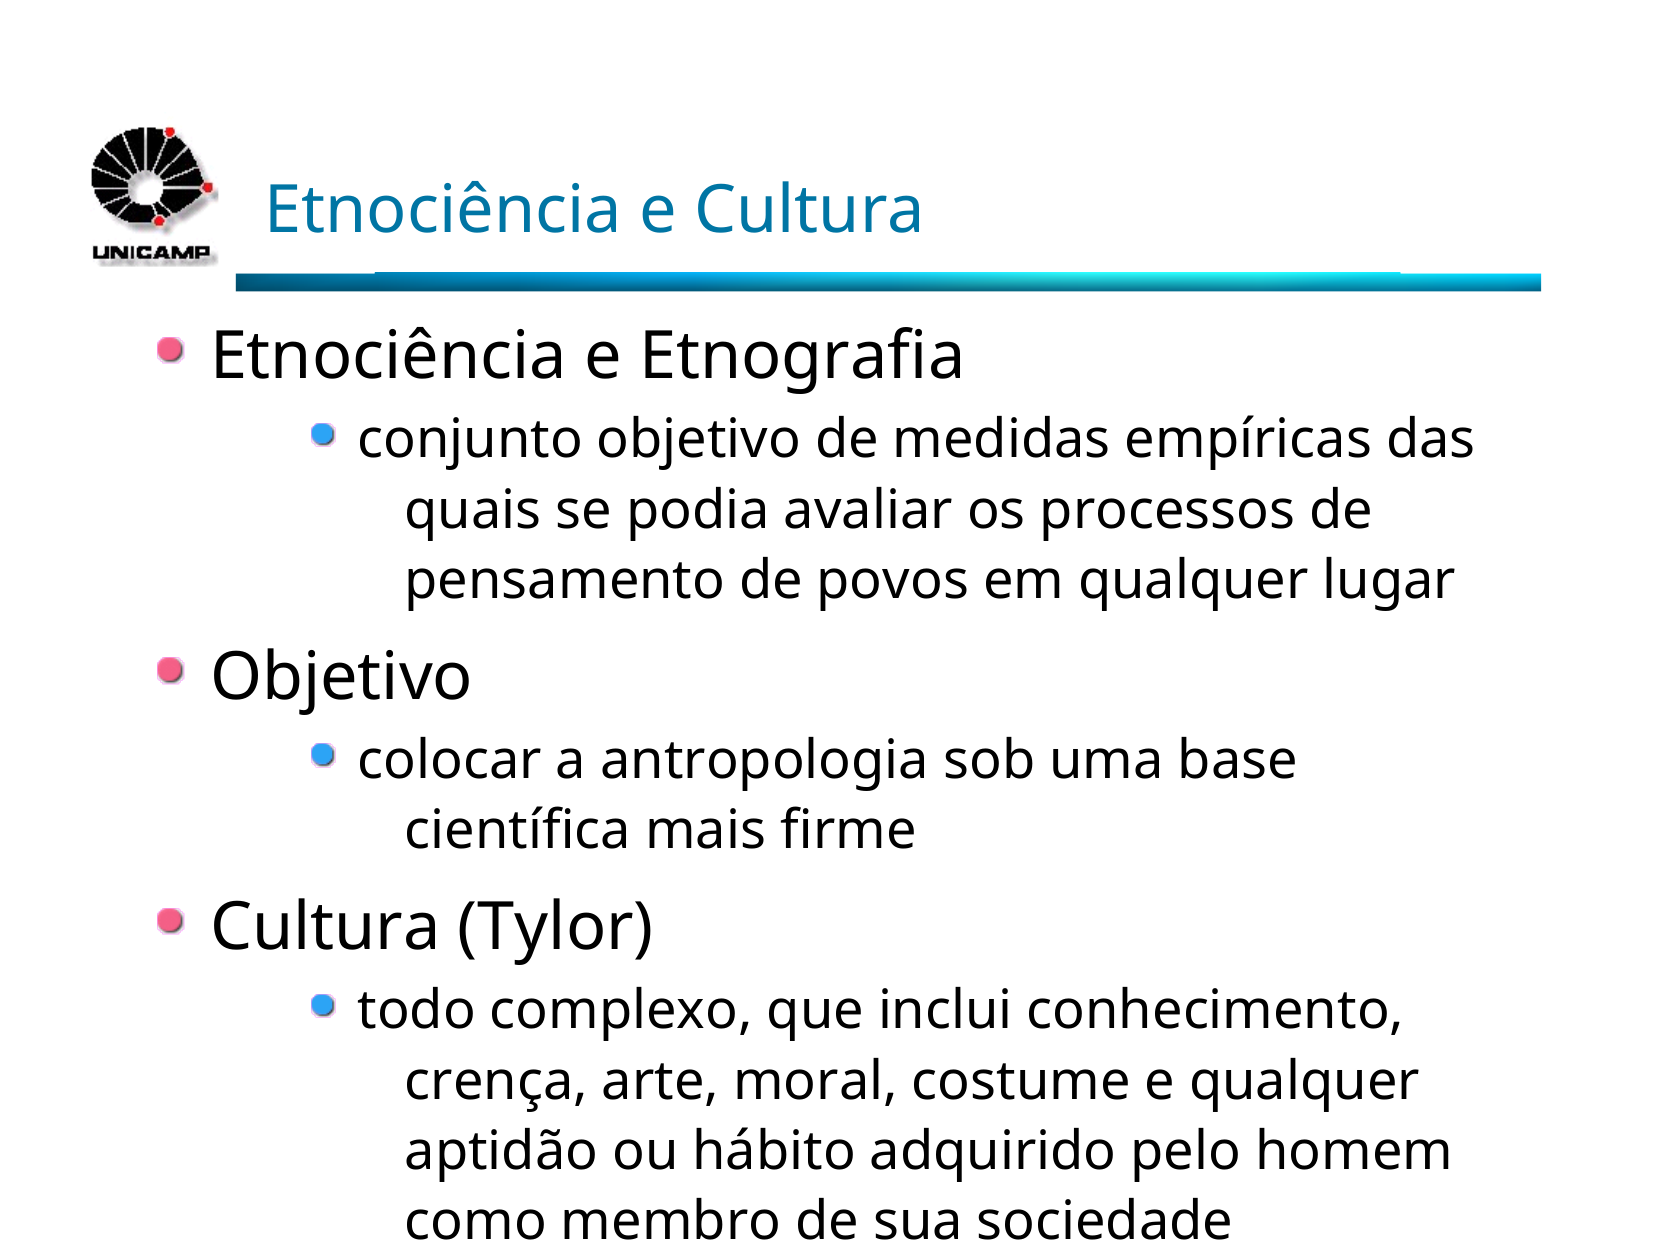

# Etnociência e Cultura
Etnociência e Etnografia
conjunto objetivo de medidas empíricas das quais se podia avaliar os processos de pensamento de povos em qualquer lugar
Objetivo
colocar a antropologia sob uma base científica mais firme
Cultura (Tylor)
todo complexo, que inclui conhecimento, crença, arte, moral, costume e qualquer aptidão ou hábito adquirido pelo homem como membro de sua sociedade